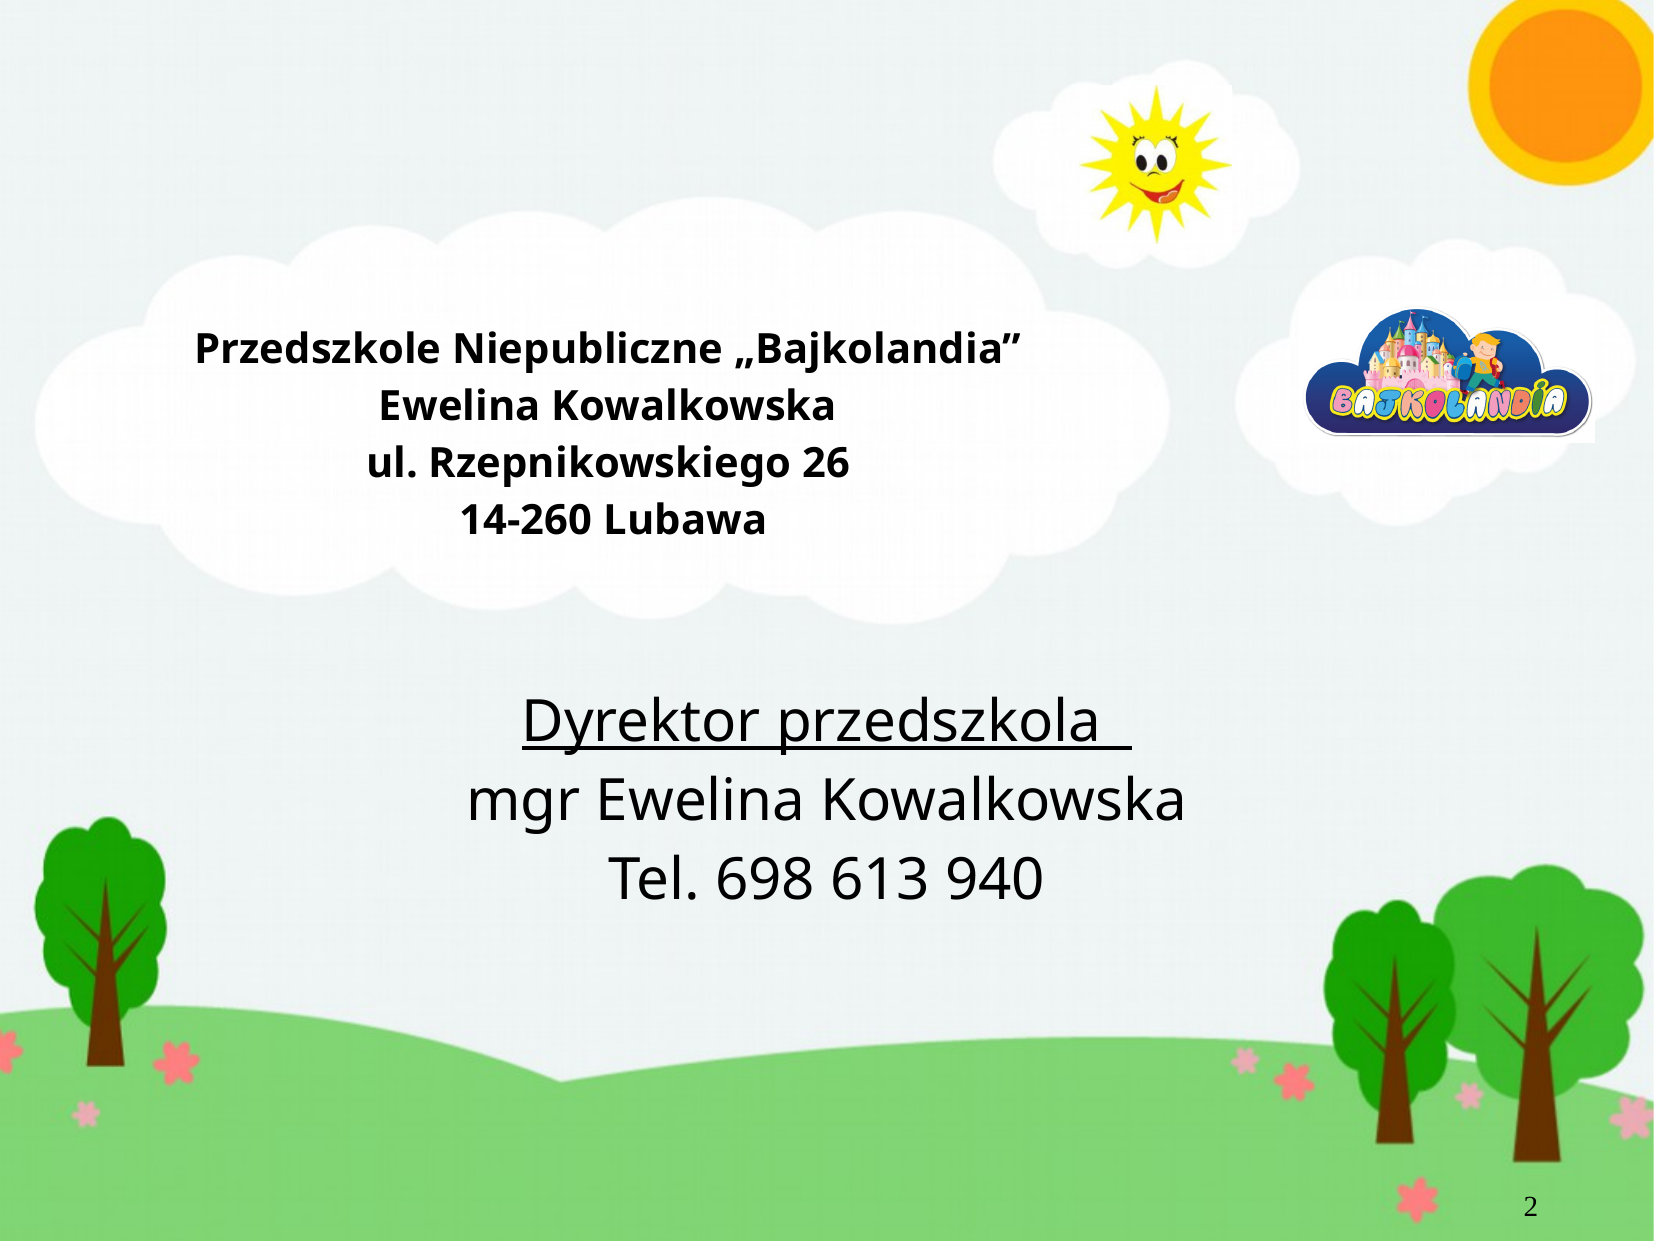

Przedszkole Niepubliczne „Bajkolandia”
Ewelina Kowalkowska
ul. Rzepnikowskiego 26
14-260 Lubawa
Dyrektor przedszkola
mgr Ewelina Kowalkowska
Tel. 698 613 940